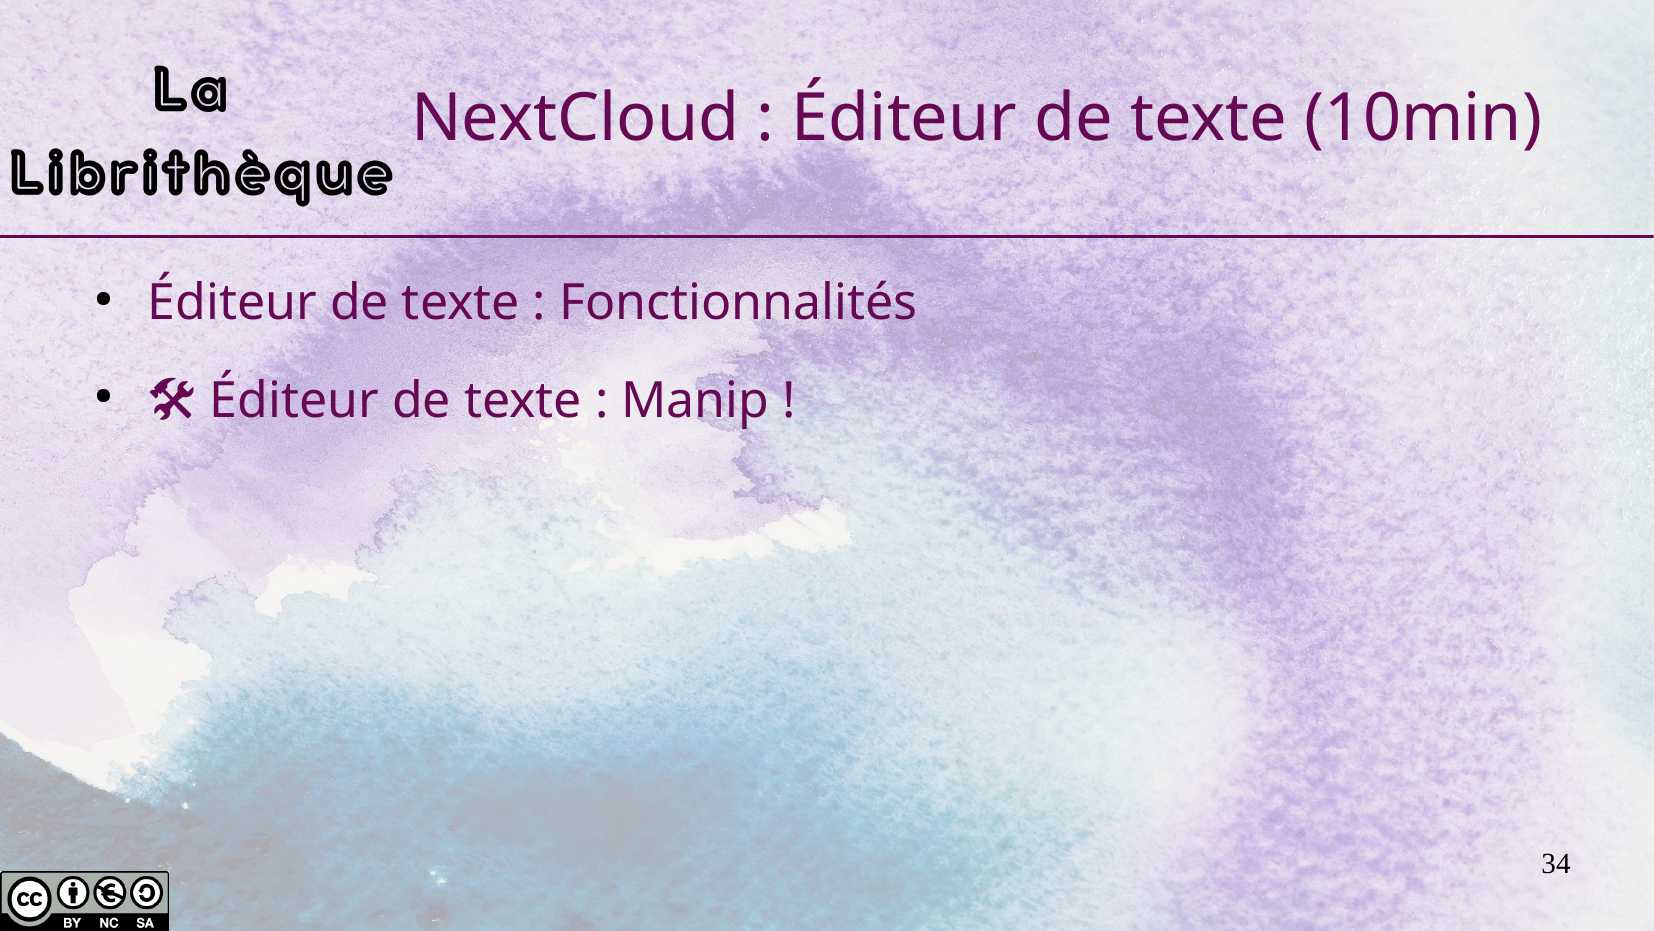

# NextCloud : Éditeur de texte (10min)
Éditeur de texte : Fonctionnalités
🛠 Éditeur de texte : Manip !
34